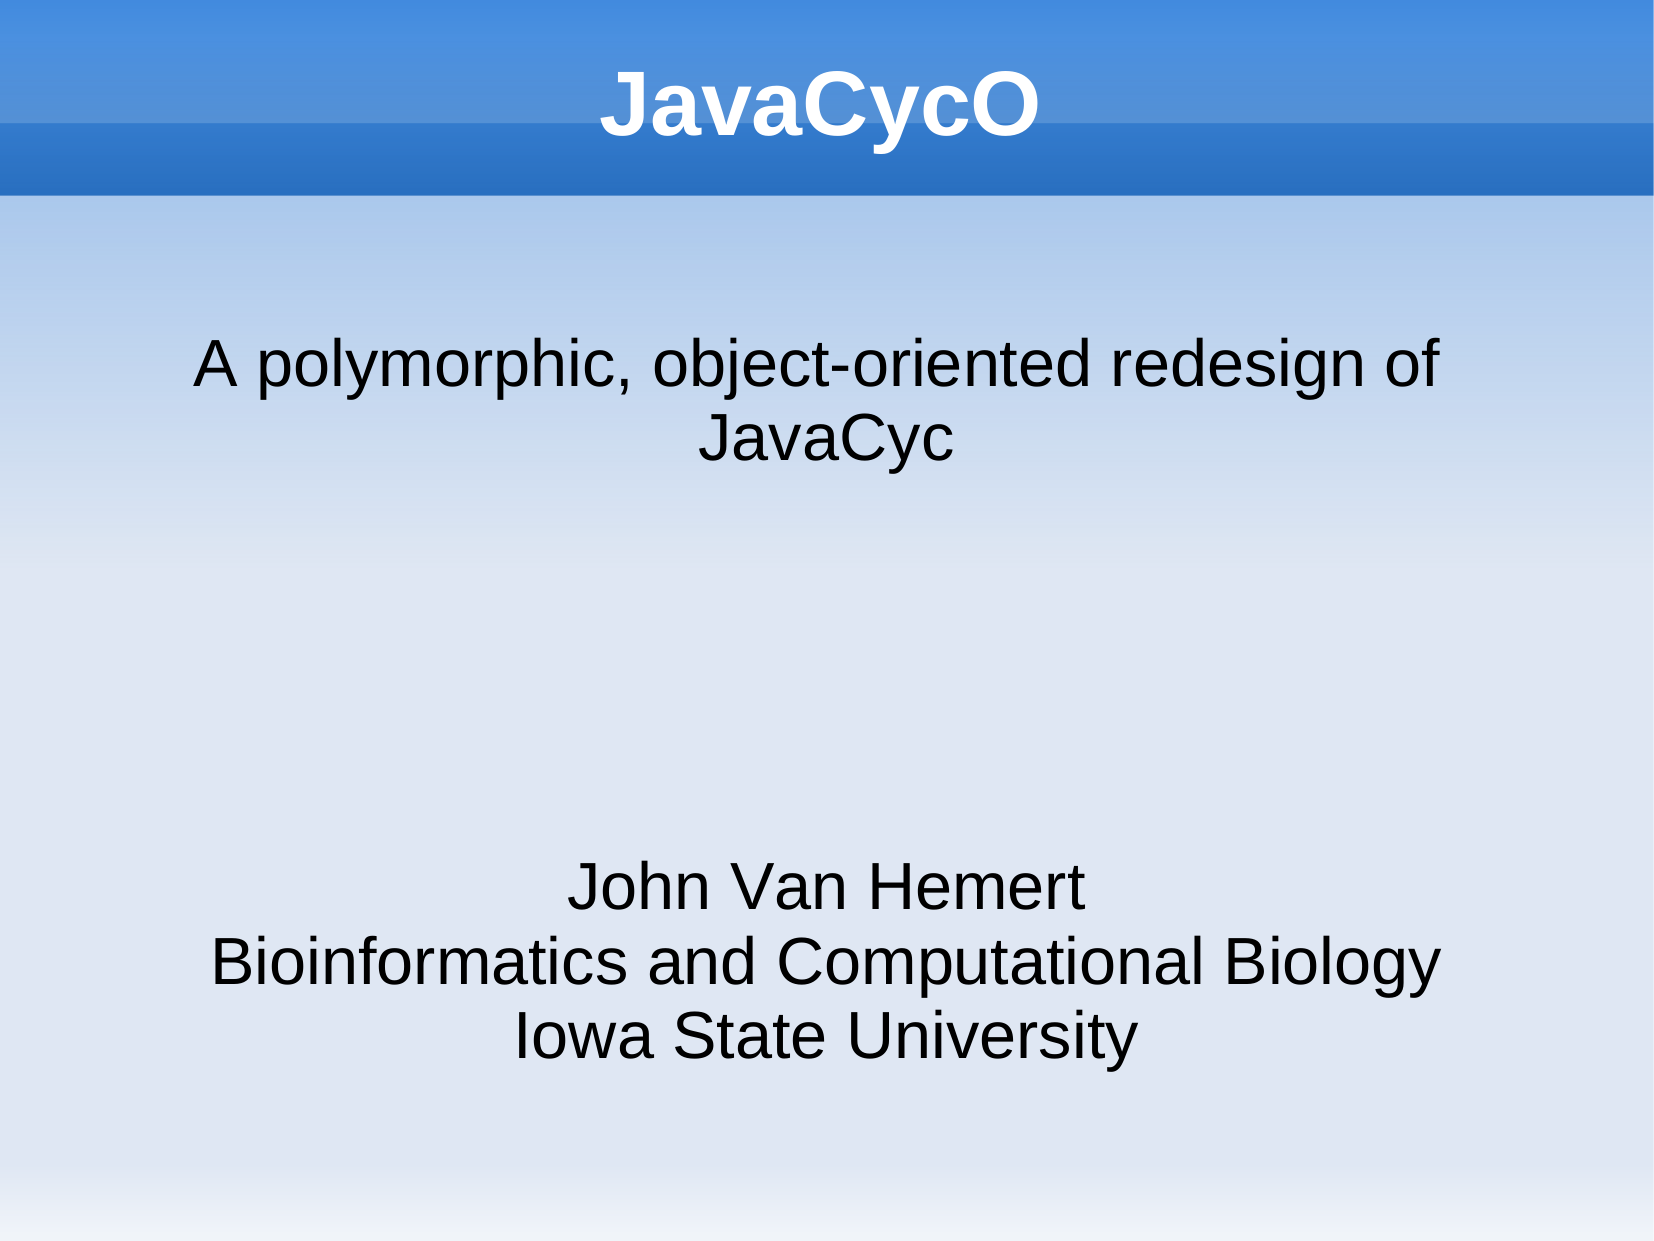

# JavaCycO
A polymorphic, object-oriented redesign of
JavaCyc
John Van Hemert
Bioinformatics and Computational Biology
Iowa State University